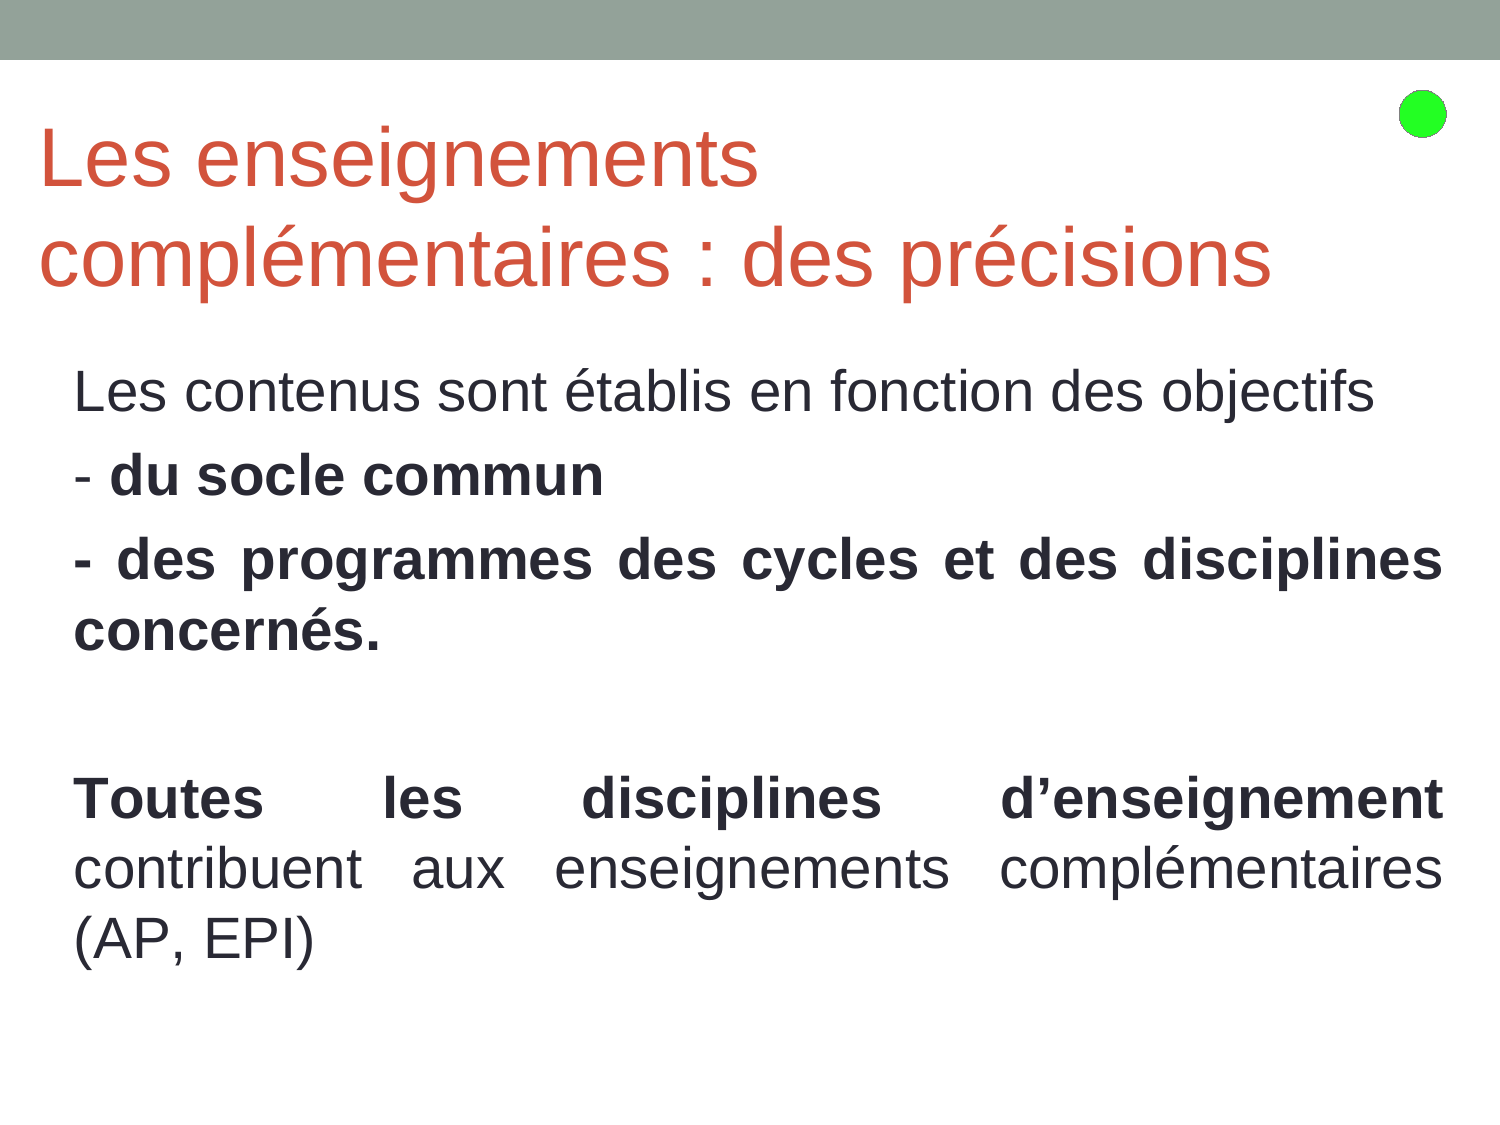

# Les enseignements complémentaires : des précisions
Les contenus sont établis en fonction des objectifs
- du socle commun
- des programmes des cycles et des disciplines concernés.
Toutes les disciplines d’enseignement contribuent aux enseignements complémentaires (AP, EPI)